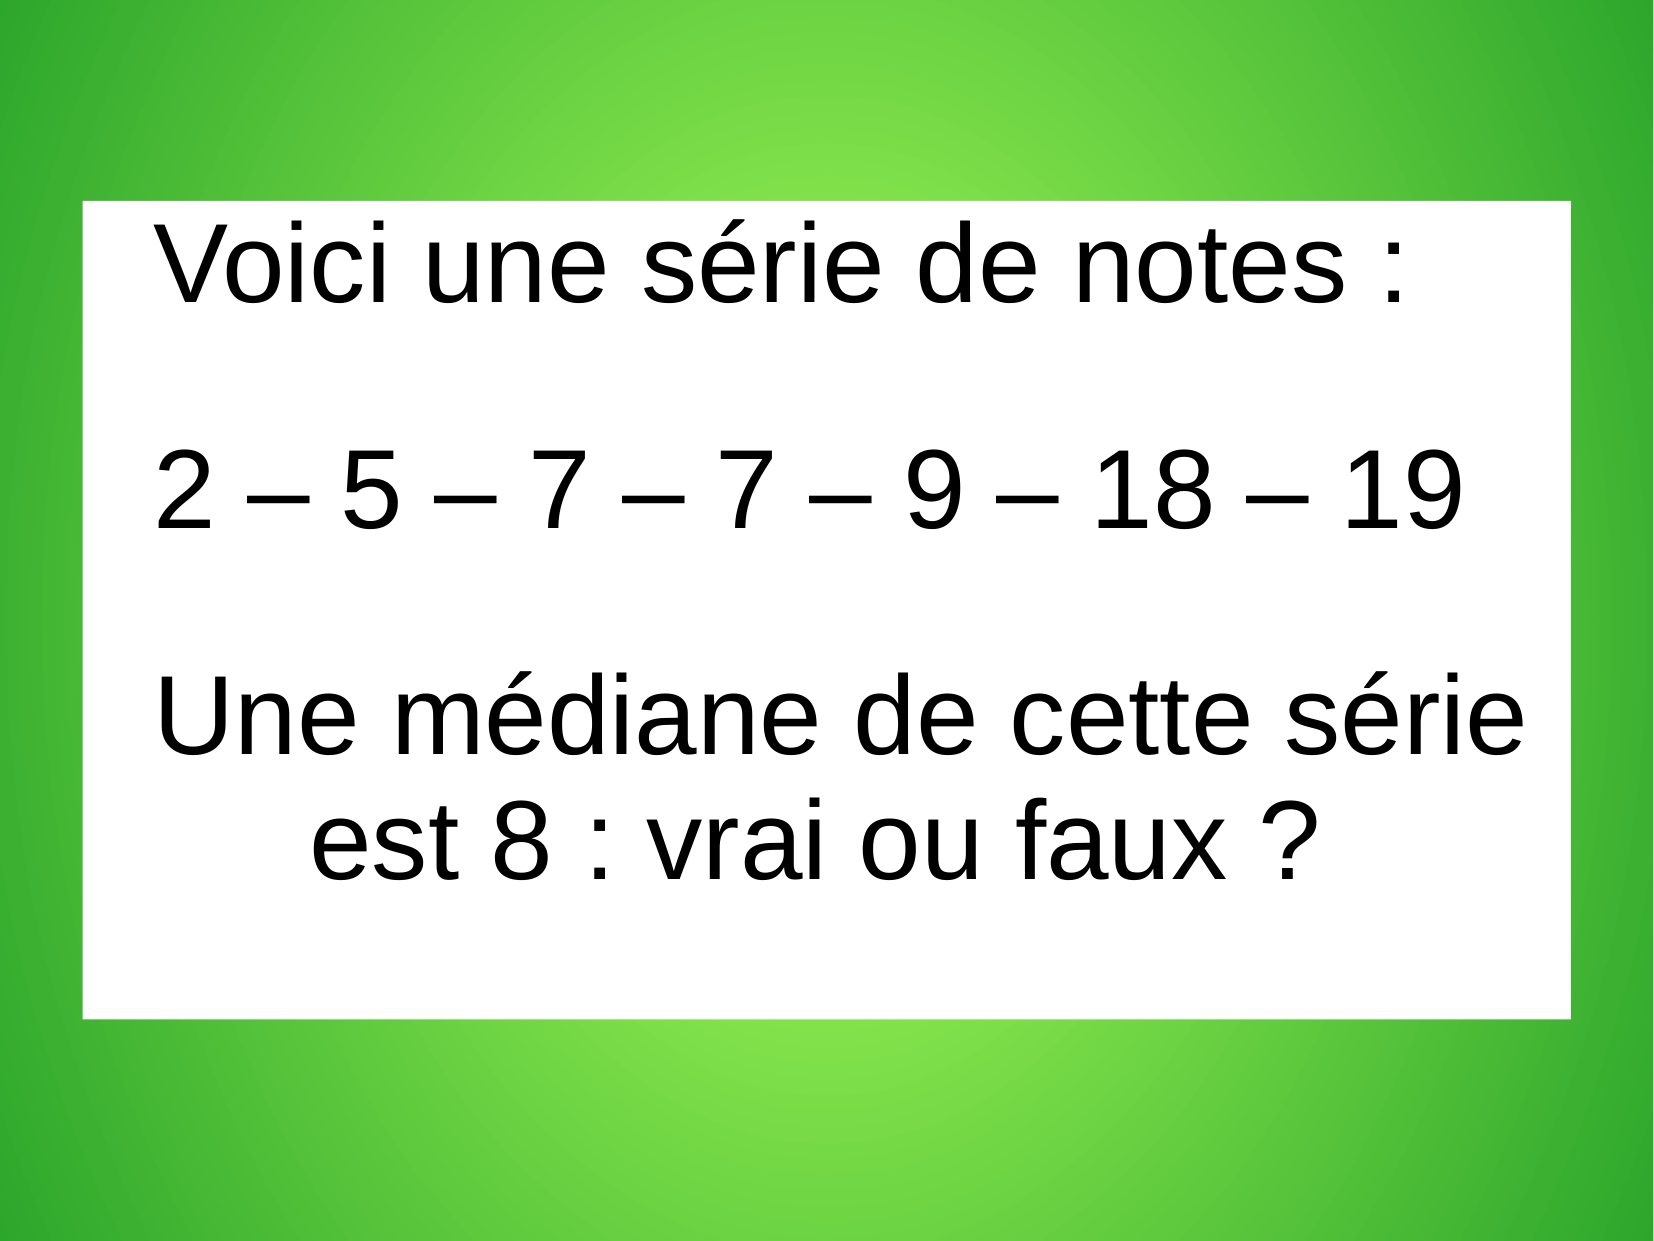

# Voici une série de notes :
2 – 5 – 7 – 7 – 9 – 18 – 19
Une médiane de cette série est 8 : vrai ou faux ?